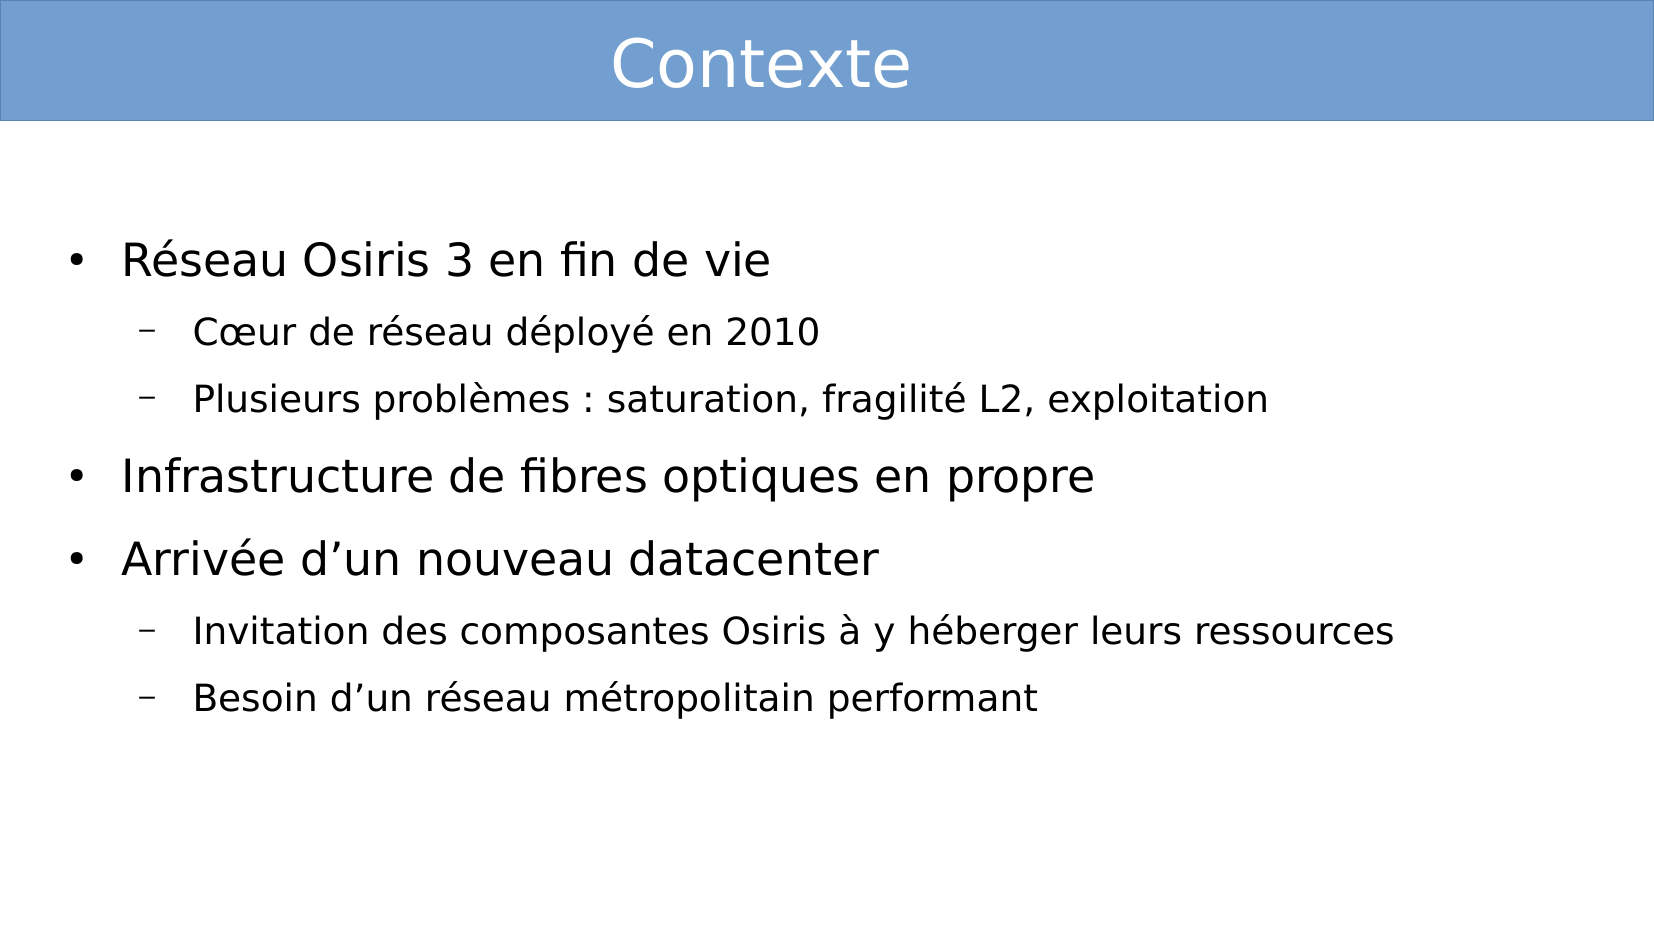

# Contexte
Réseau Osiris 3 en fin de vie
Cœur de réseau déployé en 2010
Plusieurs problèmes : saturation, fragilité L2, exploitation
Infrastructure de fibres optiques en propre
Arrivée d’un nouveau datacenter
Invitation des composantes Osiris à y héberger leurs ressources
Besoin d’un réseau métropolitain performant